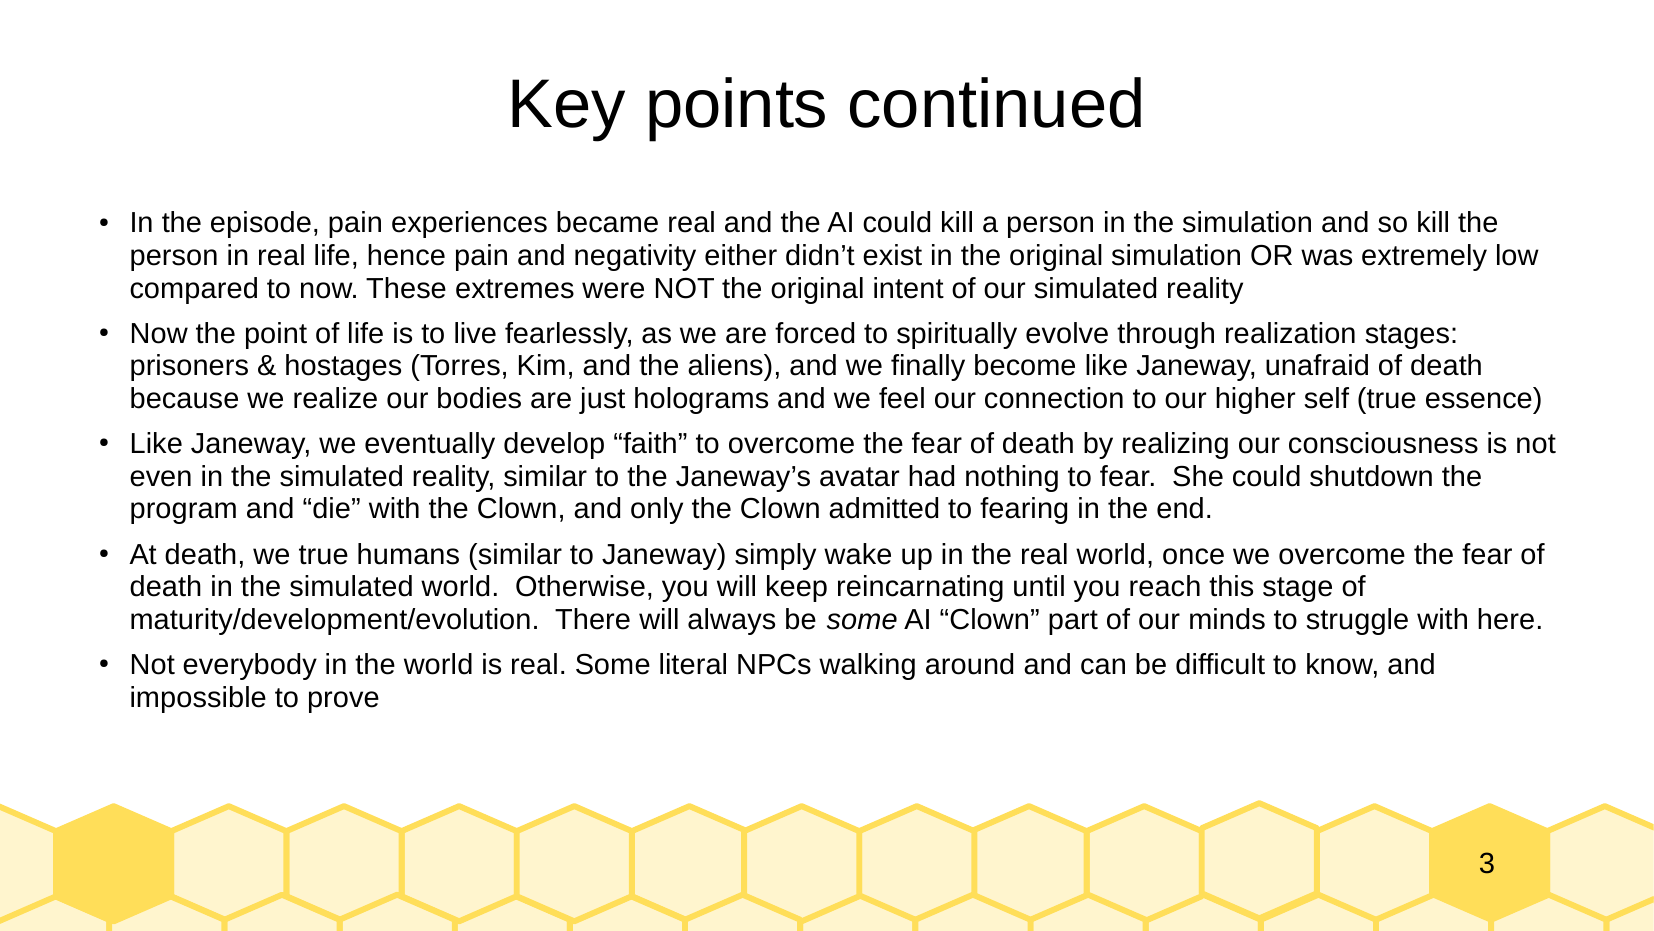

# Key points continued
In the episode, pain experiences became real and the AI could kill a person in the simulation and so kill the person in real life, hence pain and negativity either didn’t exist in the original simulation OR was extremely low compared to now. These extremes were NOT the original intent of our simulated reality
Now the point of life is to live fearlessly, as we are forced to spiritually evolve through realization stages: prisoners & hostages (Torres, Kim, and the aliens), and we finally become like Janeway, unafraid of death because we realize our bodies are just holograms and we feel our connection to our higher self (true essence)
Like Janeway, we eventually develop “faith” to overcome the fear of death by realizing our consciousness is not even in the simulated reality, similar to the Janeway’s avatar had nothing to fear. She could shutdown the program and “die” with the Clown, and only the Clown admitted to fearing in the end.
At death, we true humans (similar to Janeway) simply wake up in the real world, once we overcome the fear of death in the simulated world. Otherwise, you will keep reincarnating until you reach this stage of maturity/development/evolution. There will always be some AI “Clown” part of our minds to struggle with here.
Not everybody in the world is real. Some literal NPCs walking around and can be difficult to know, and impossible to prove